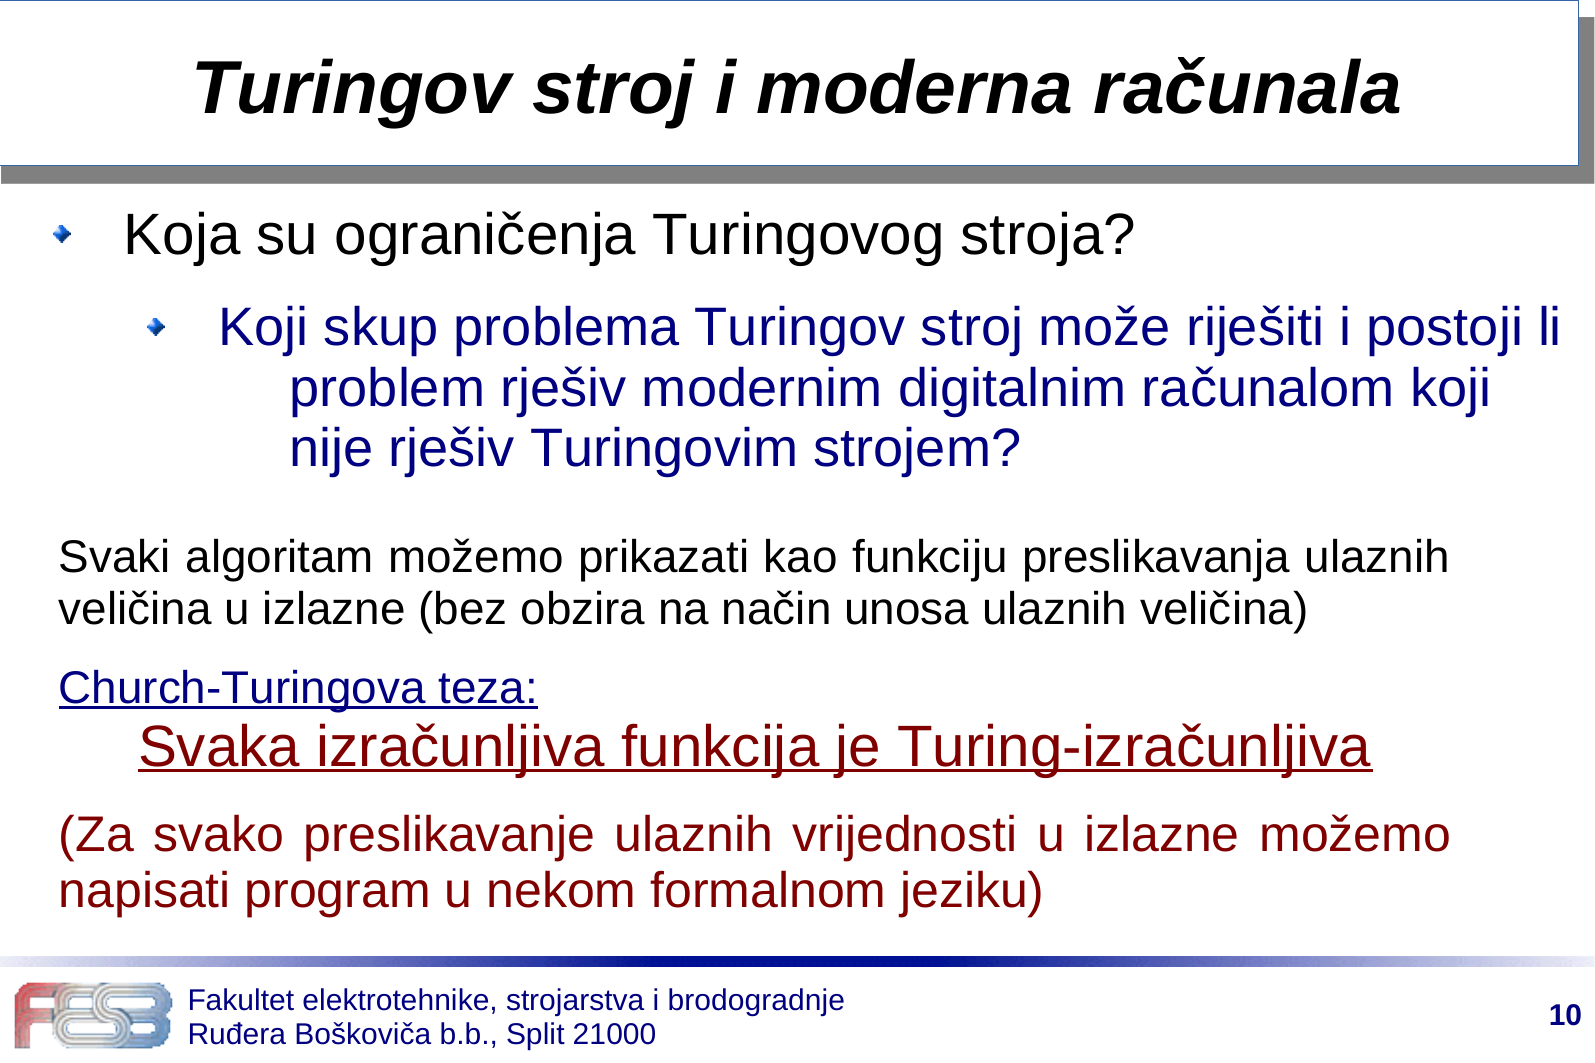

# Turingov stroj i moderna računala
Koja su ograničenja Turingovog stroja?
Koji skup problema Turingov stroj može riješiti i postoji li problem rješiv modernim digitalnim računalom koji nije rješiv Turingovim strojem?
Svaki algoritam možemo prikazati kao funkciju preslikavanja ulaznih veličina u izlazne (bez obzira na način unosa ulaznih veličina)
Church-Turingova teza:
Svaka izračunljiva funkcija je Turing-izračunljiva
(Za svako preslikavanje ulaznih vrijednosti u izlazne možemo napisati program u nekom formalnom jeziku)